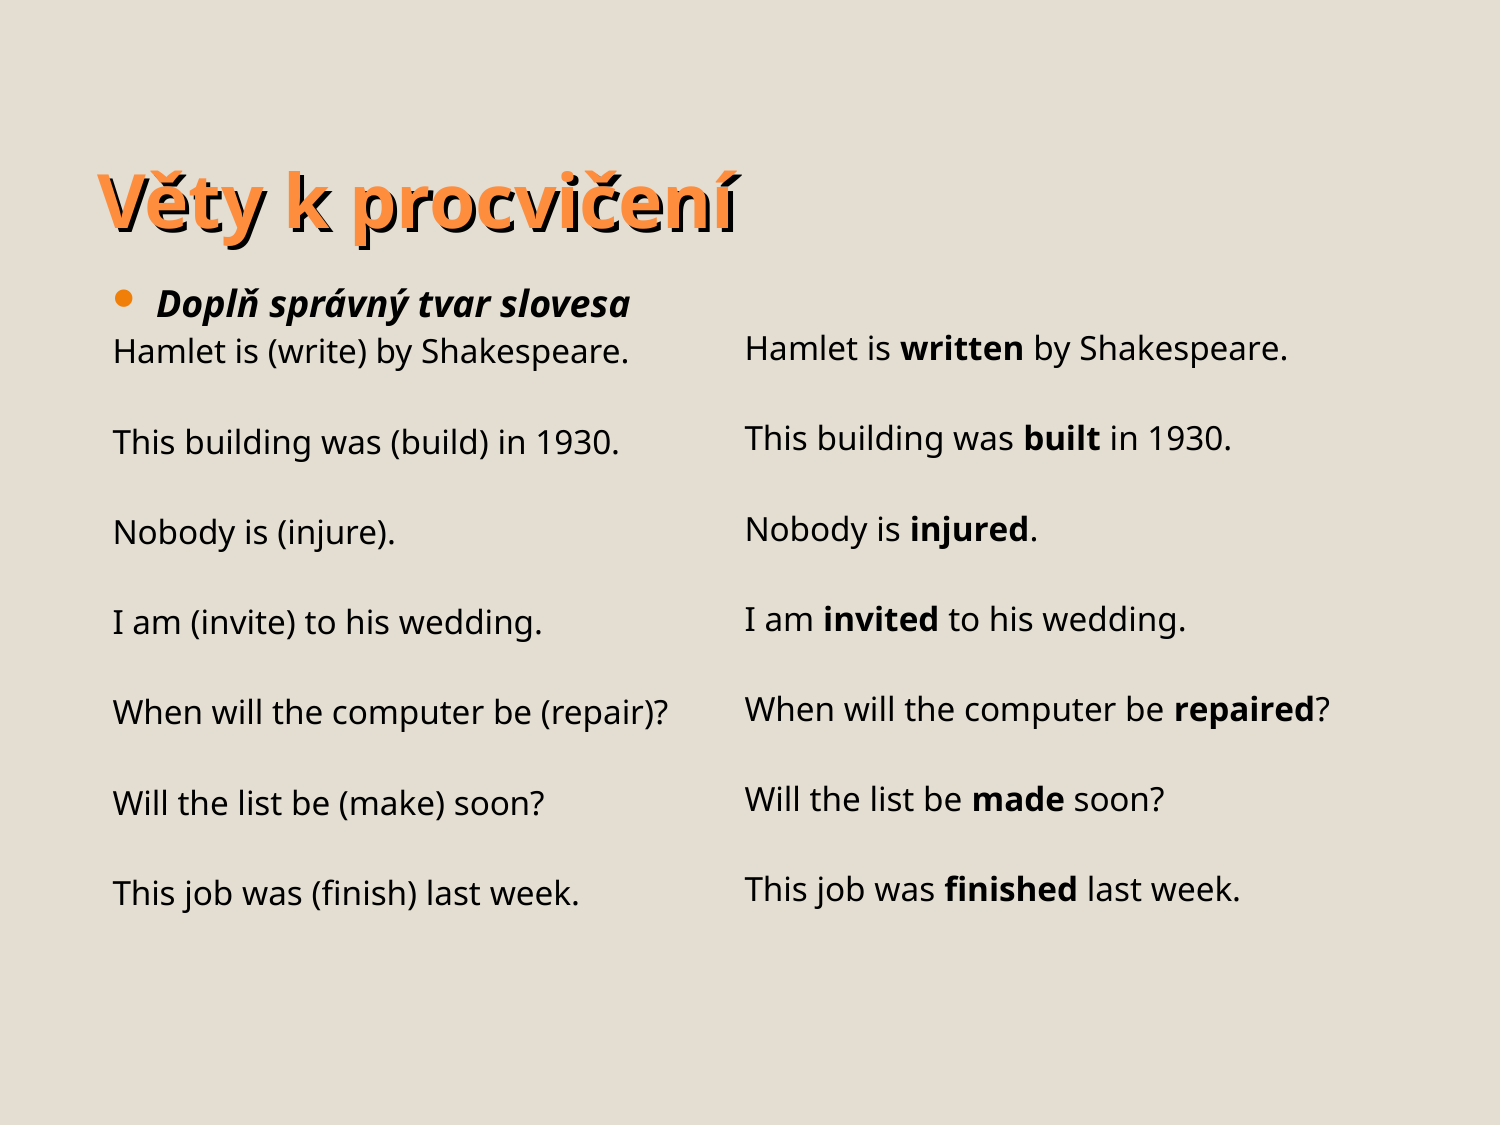

# Věty k procvičení
Doplň správný tvar slovesa
Hamlet is (write) by Shakespeare.
This building was (build) in 1930.
Nobody is (injure).
I am (invite) to his wedding.
When will the computer be (repair)?
Will the list be (make) soon?
This job was (finish) last week.
Hamlet is written by Shakespeare.
This building was built in 1930.
Nobody is injured.
I am invited to his wedding.
When will the computer be repaired?
Will the list be made soon?
This job was finished last week.